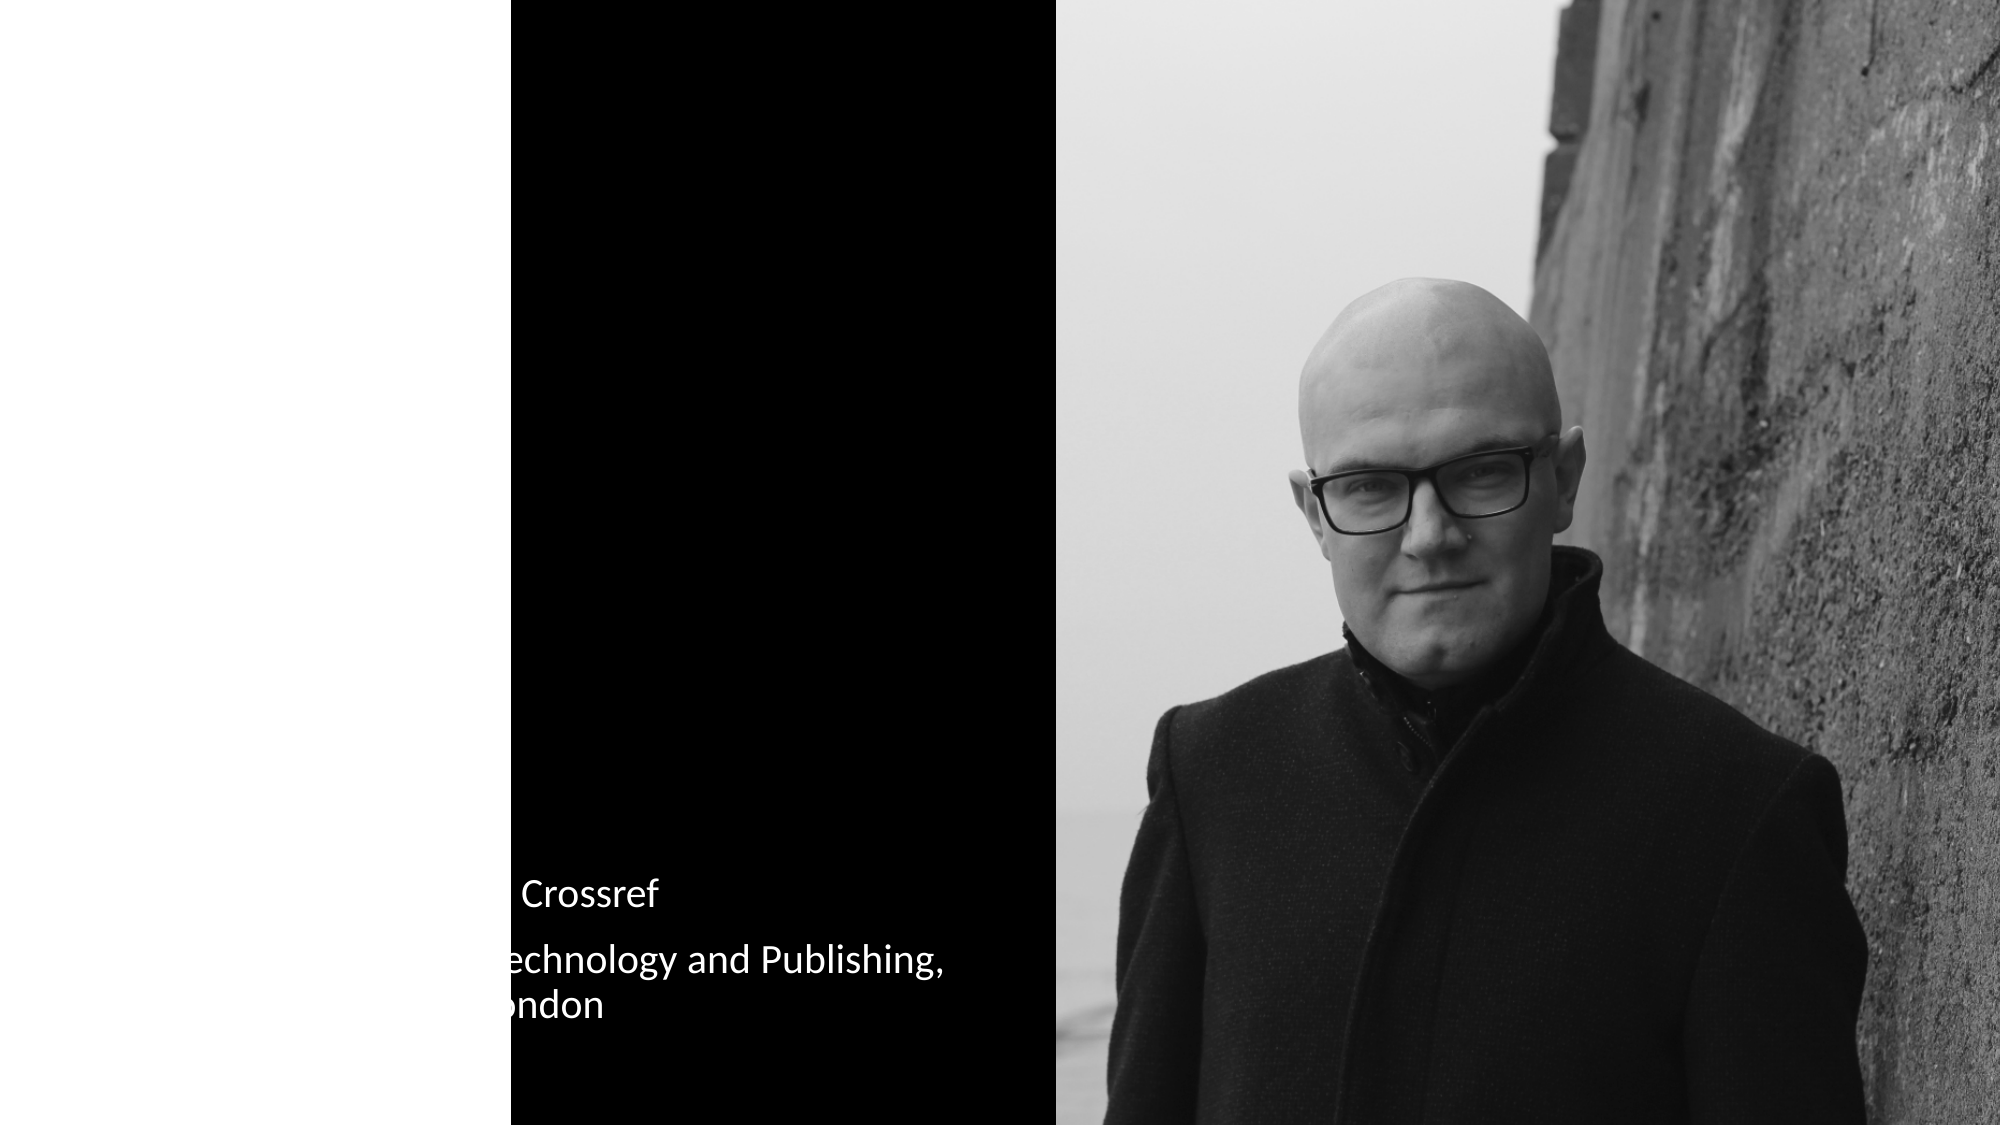

# Thank You
Martin Paul Eve
Principal R&D Developer, Crossref
Professor of Literature, Technology and Publishing, Birkbeck, University of London
meve@crossref.org